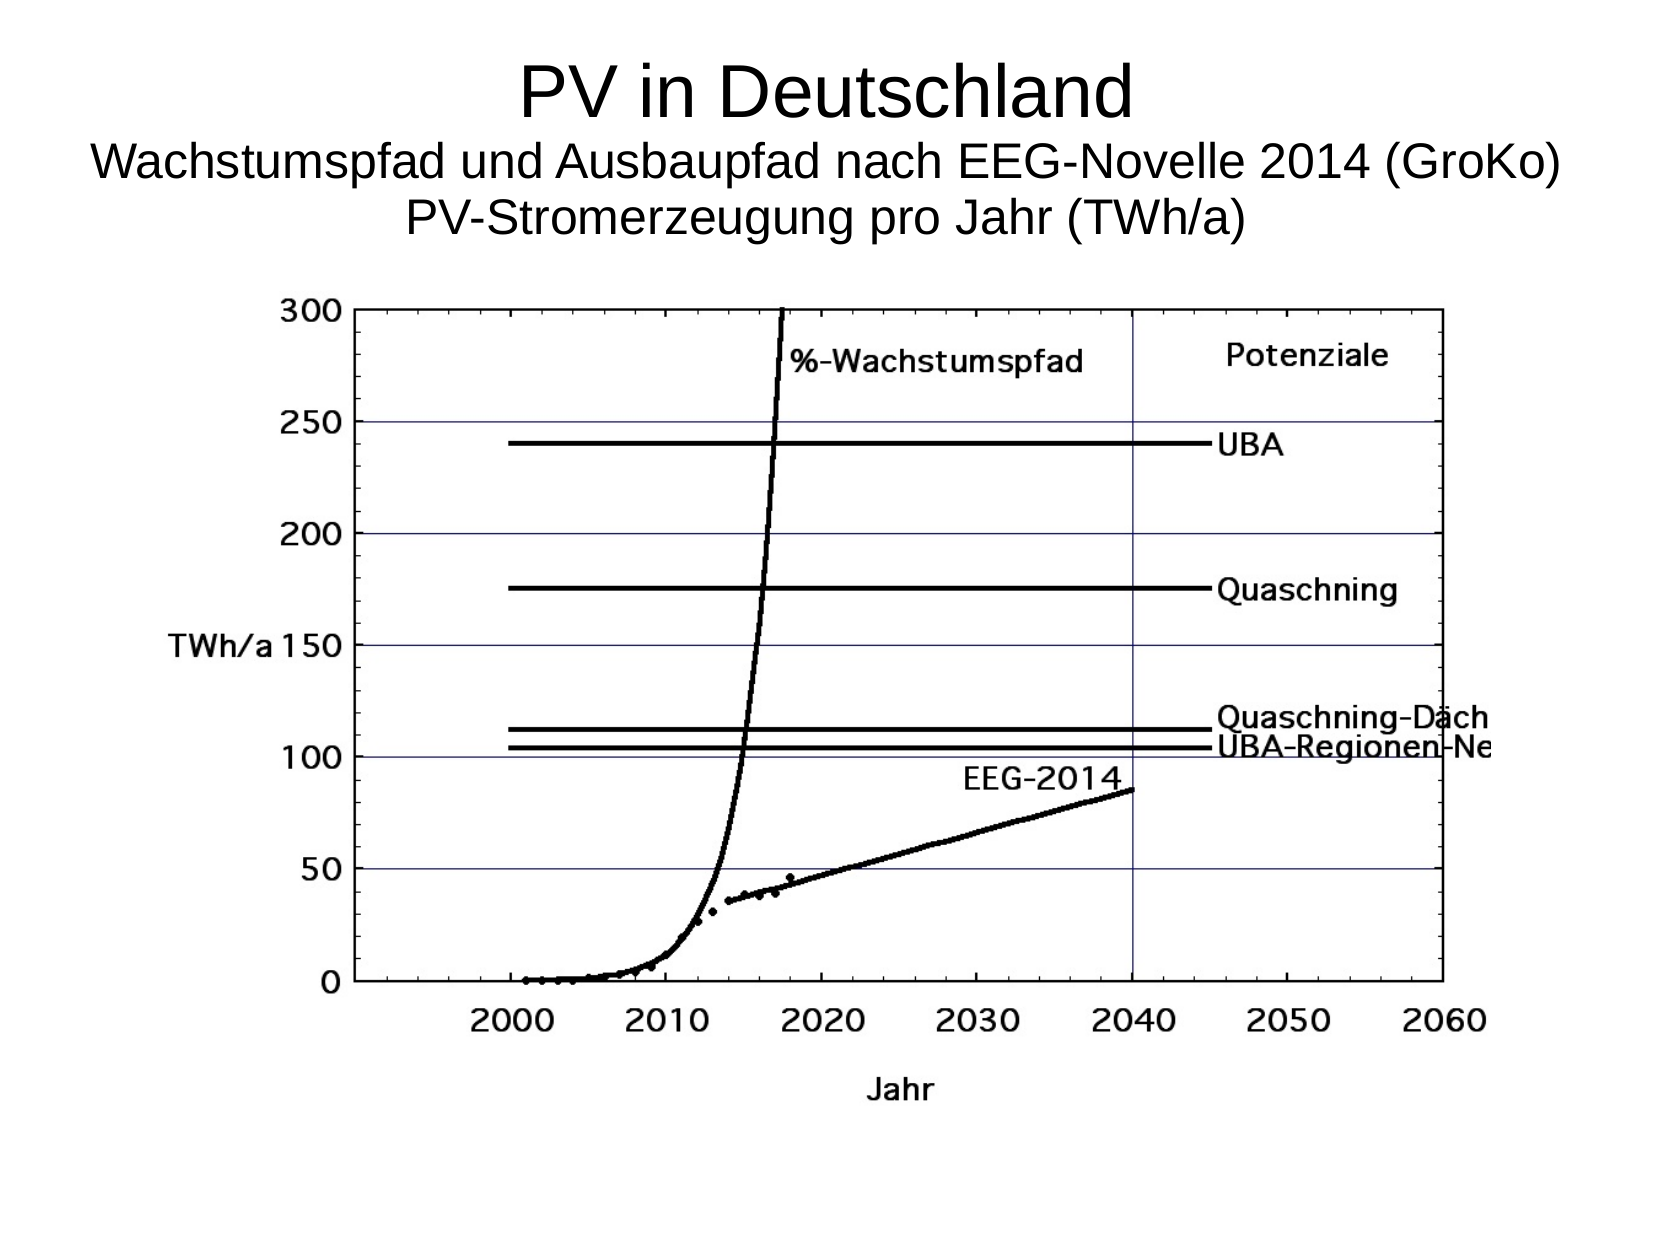

# PV in Deutschland Wachstumspfad und Ausbaupfad nach EEG-Novelle 2014 (GroKo) PV-Stromerzeugung pro Jahr (TWh/a)